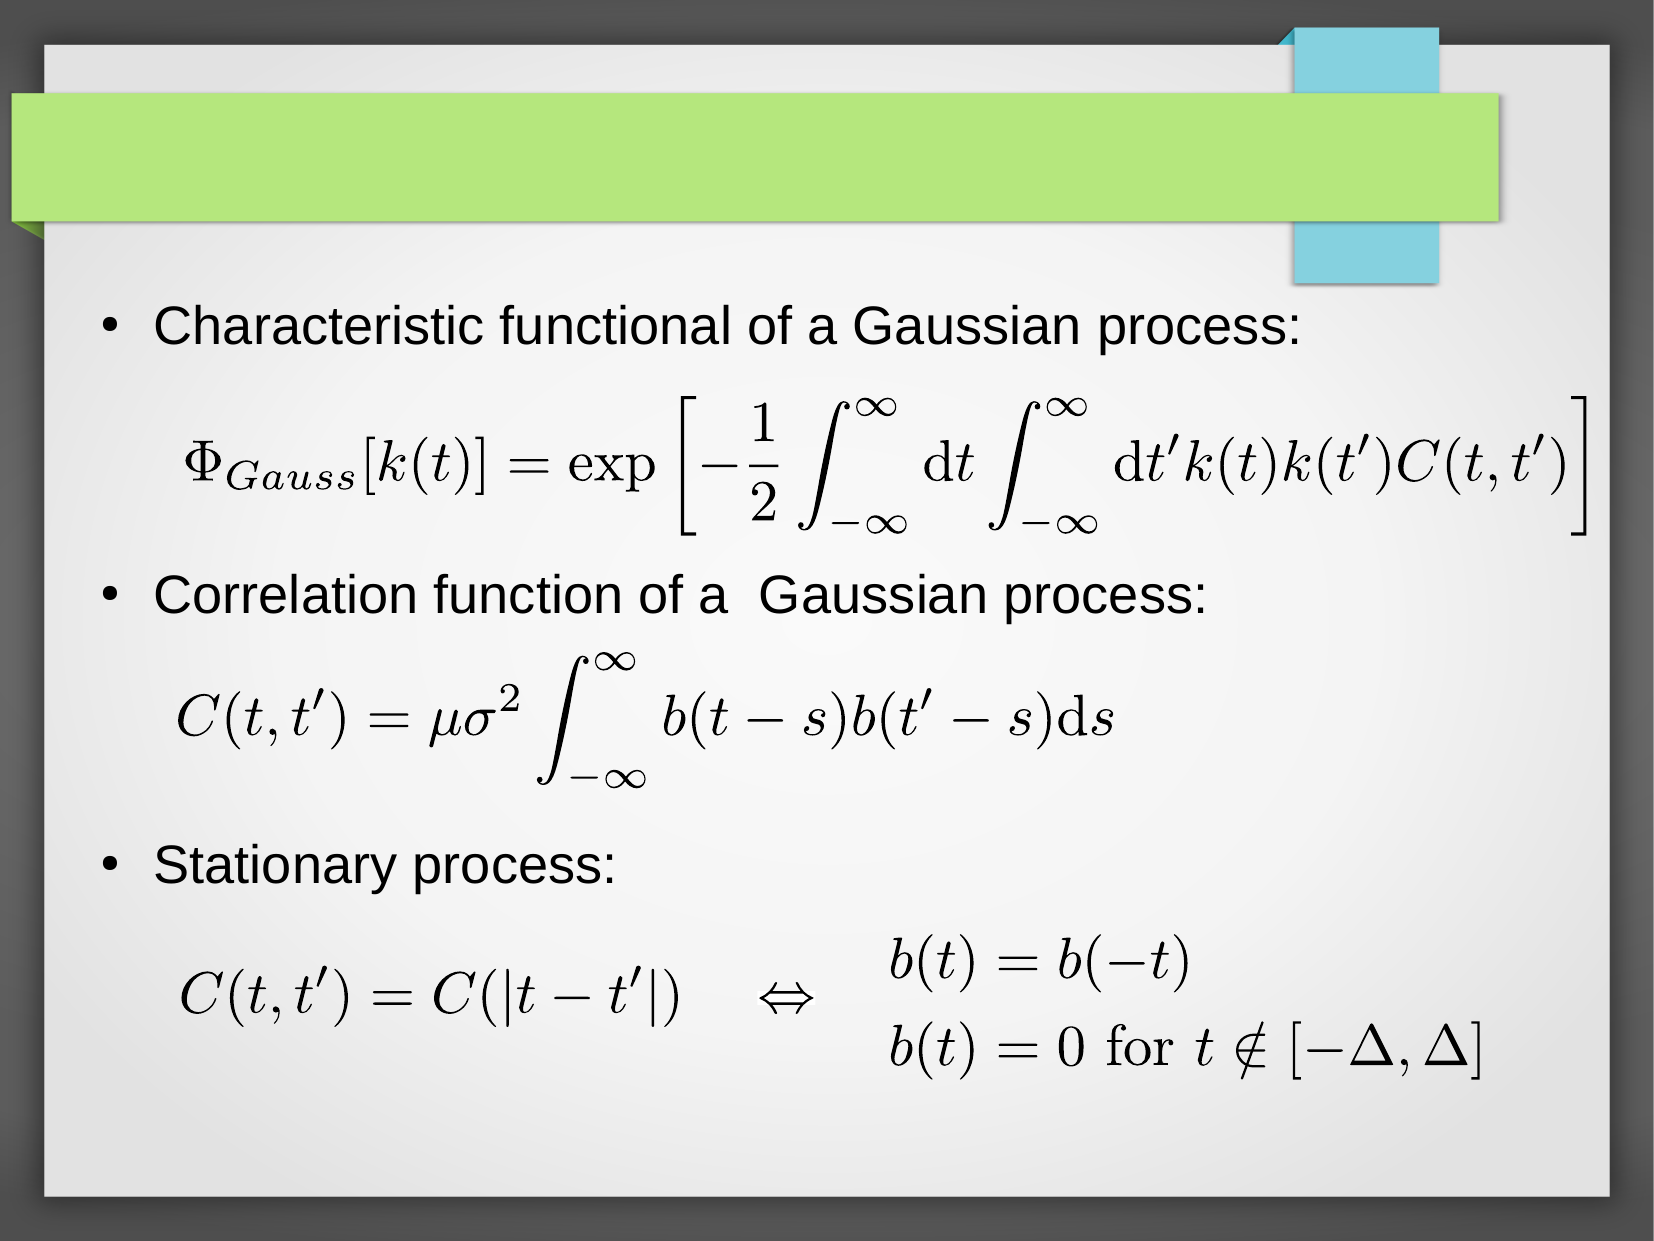

#
Characteristic functional of a Gaussian process:
Correlation function of a Gaussian process:
Stationary process: